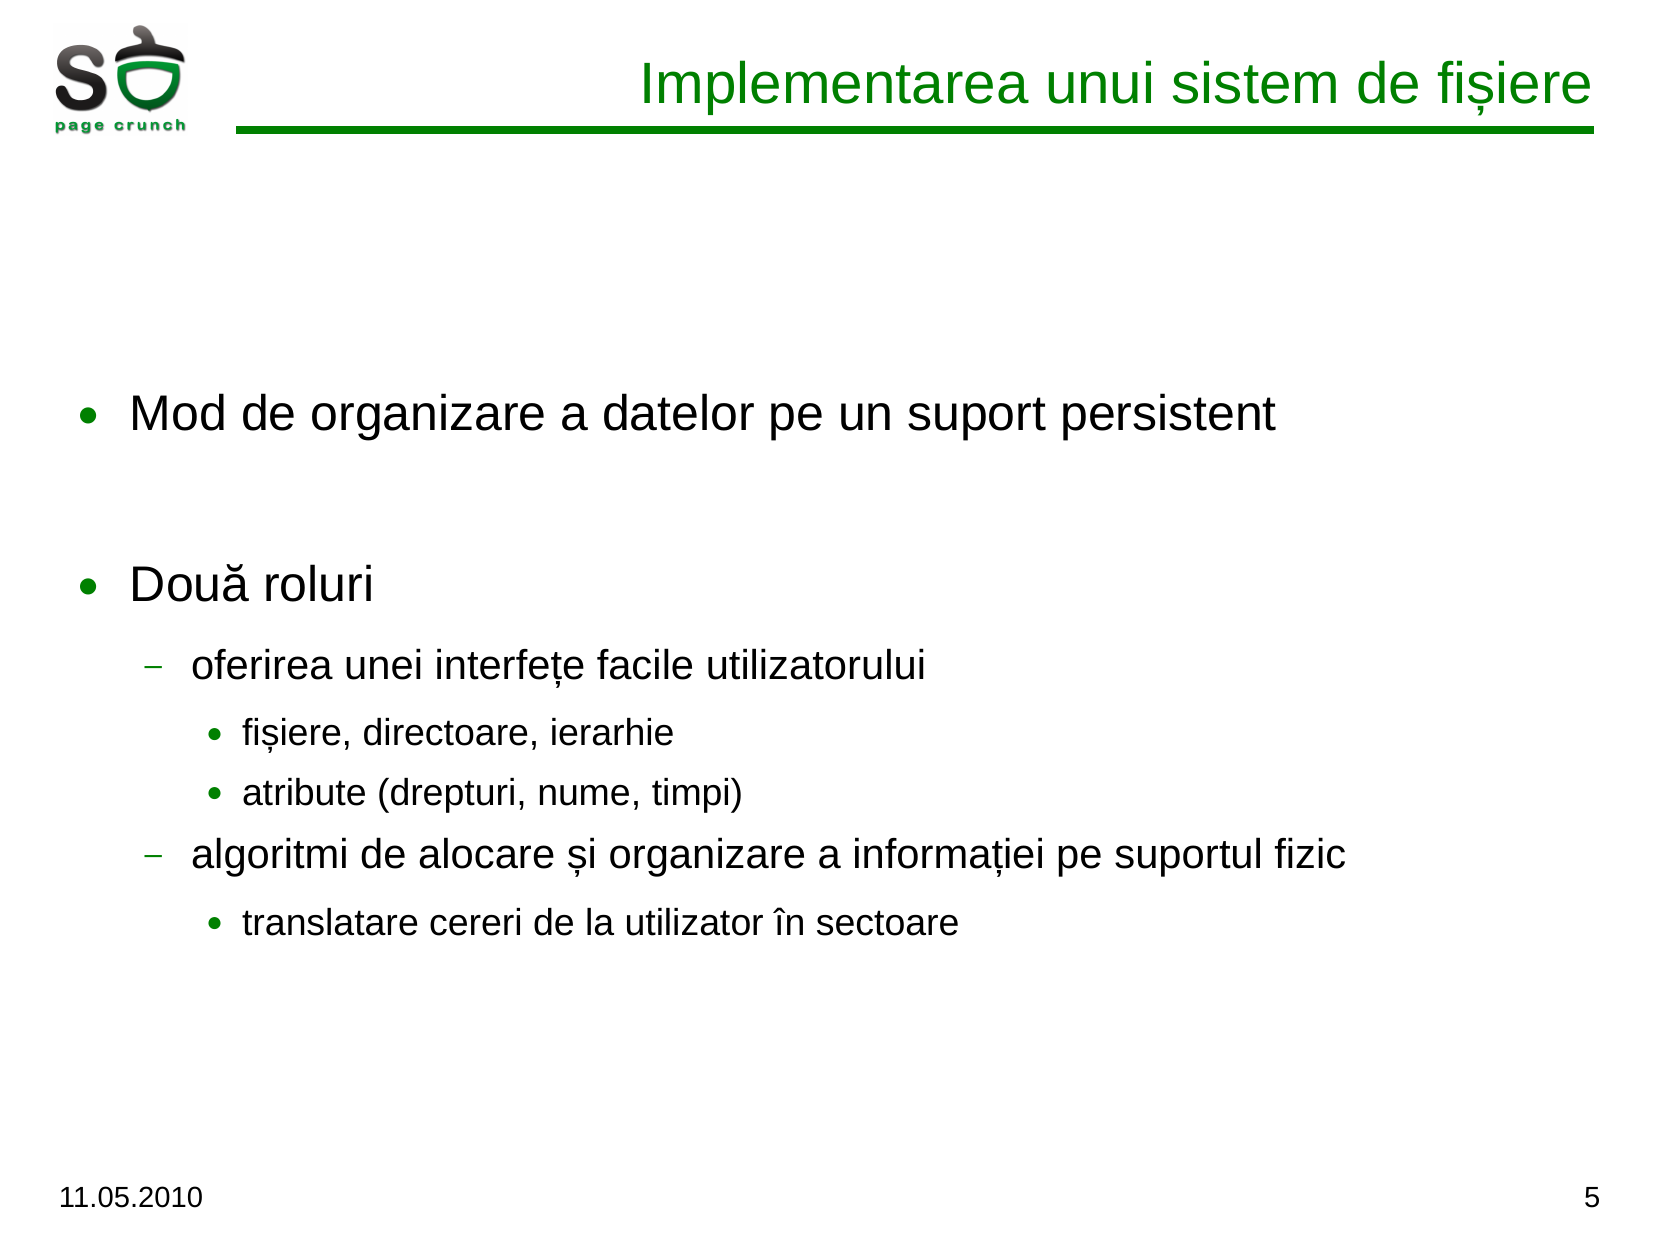

# Implementarea unui sistem de fișiere
Mod de organizare a datelor pe un suport persistent
Două roluri
oferirea unei interfețe facile utilizatorului
fișiere, directoare, ierarhie
atribute (drepturi, nume, timpi)
algoritmi de alocare și organizare a informației pe suportul fizic
translatare cereri de la utilizator în sectoare
11.05.2010
5